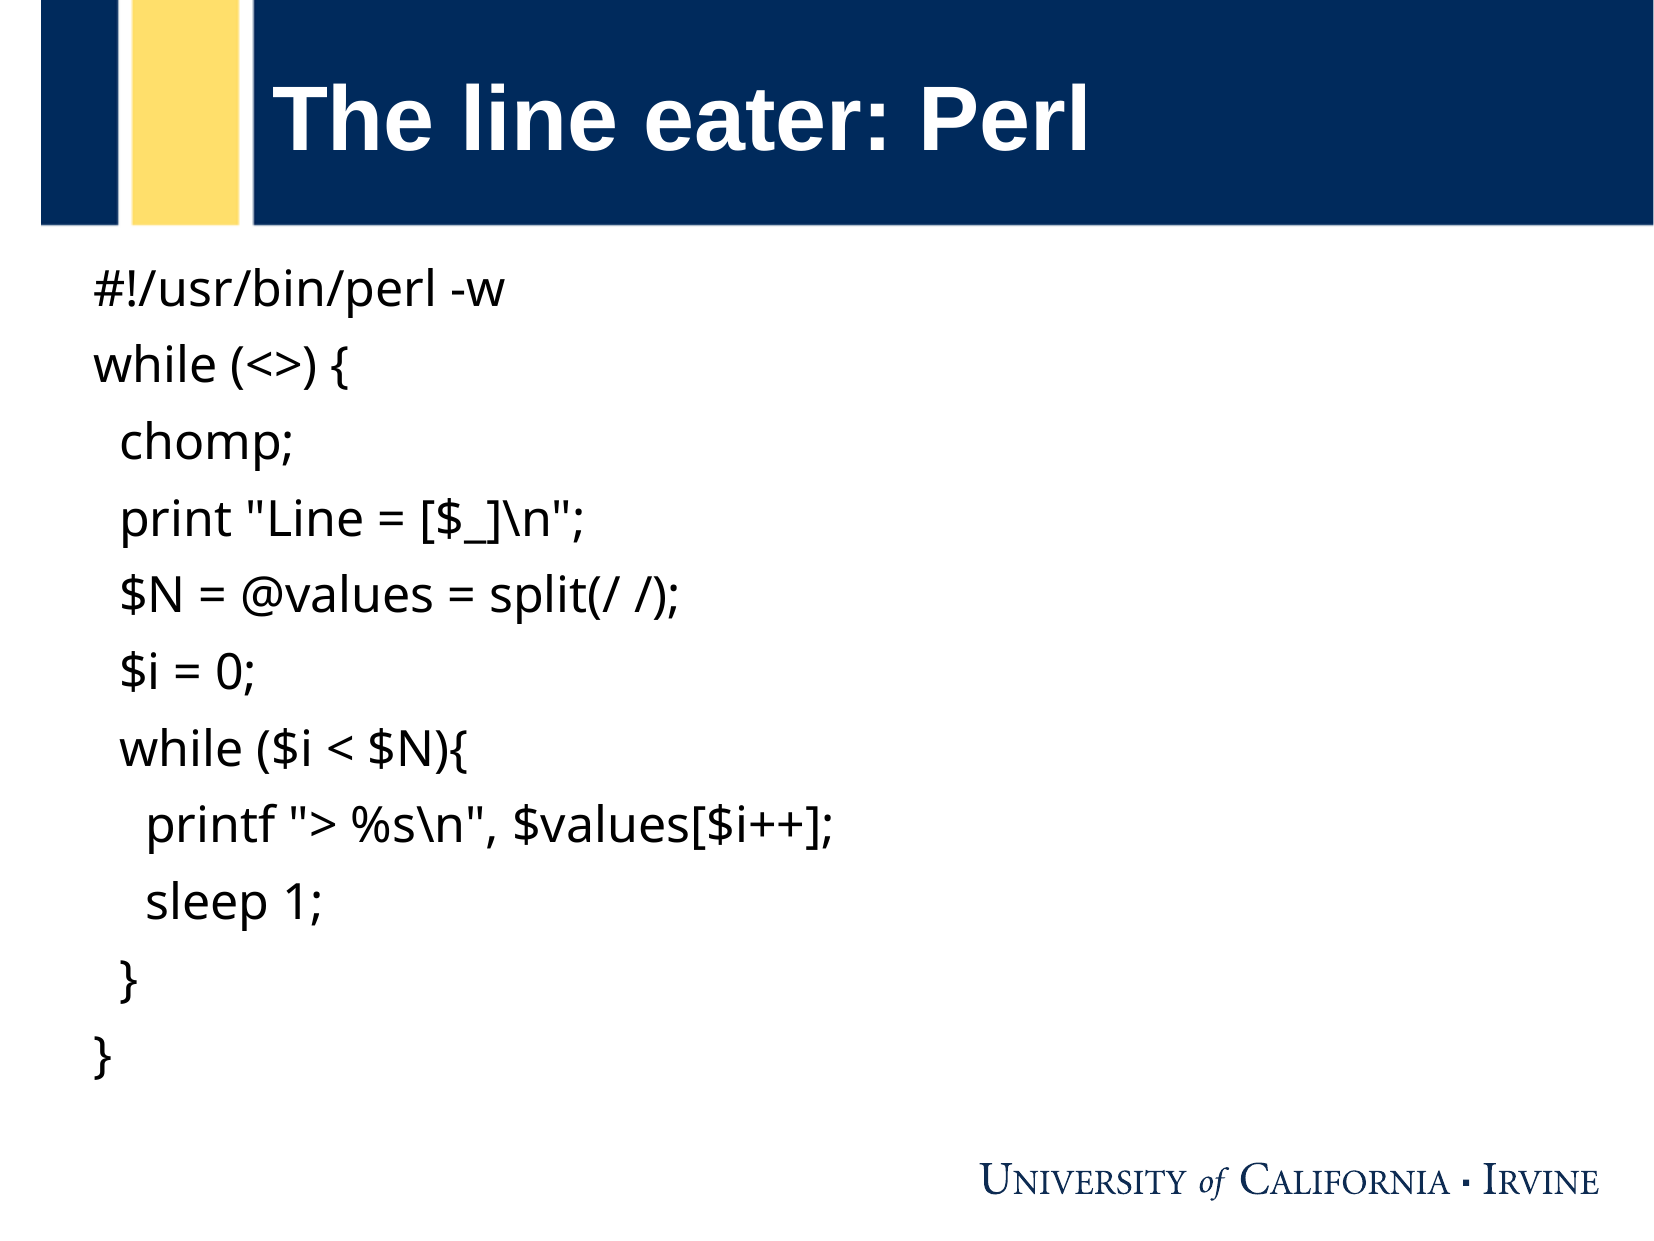

# The line eater: Perl
#!/usr/bin/perl -w
while (<>) {
 chomp;
 print "Line = [$_]\n";
 $N = @values = split(/ /);
 $i = 0;
 while ($i < $N){
 printf "> %s\n", $values[$i++];
 sleep 1;
 }
}